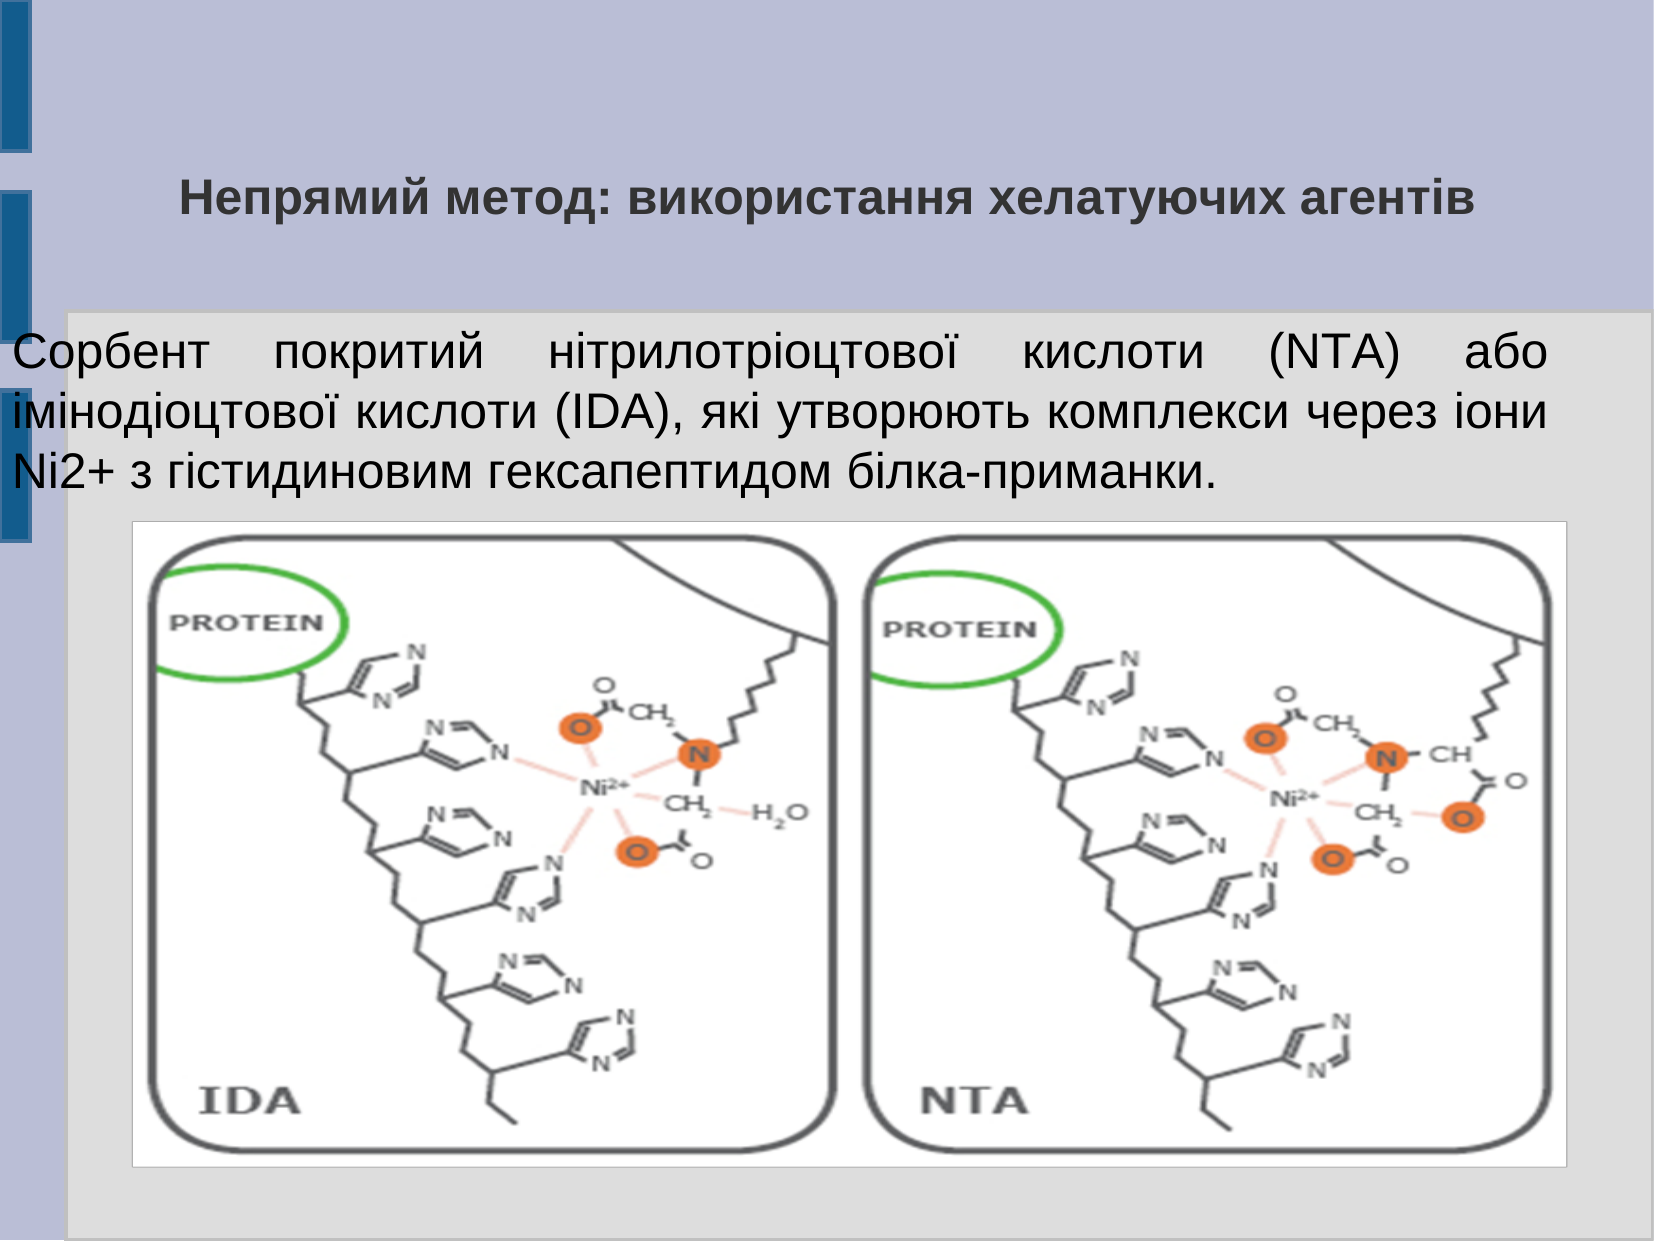

# Непрямий метод: використання хелатуючих агентів
Сорбент покритий нітрилотріоцтової кислоти (NTA) або імінодіоцтової кислоти (IDA), які утворюють комплекси через іони Ni2+ з гістидиновим гексапептидом білка-приманки.